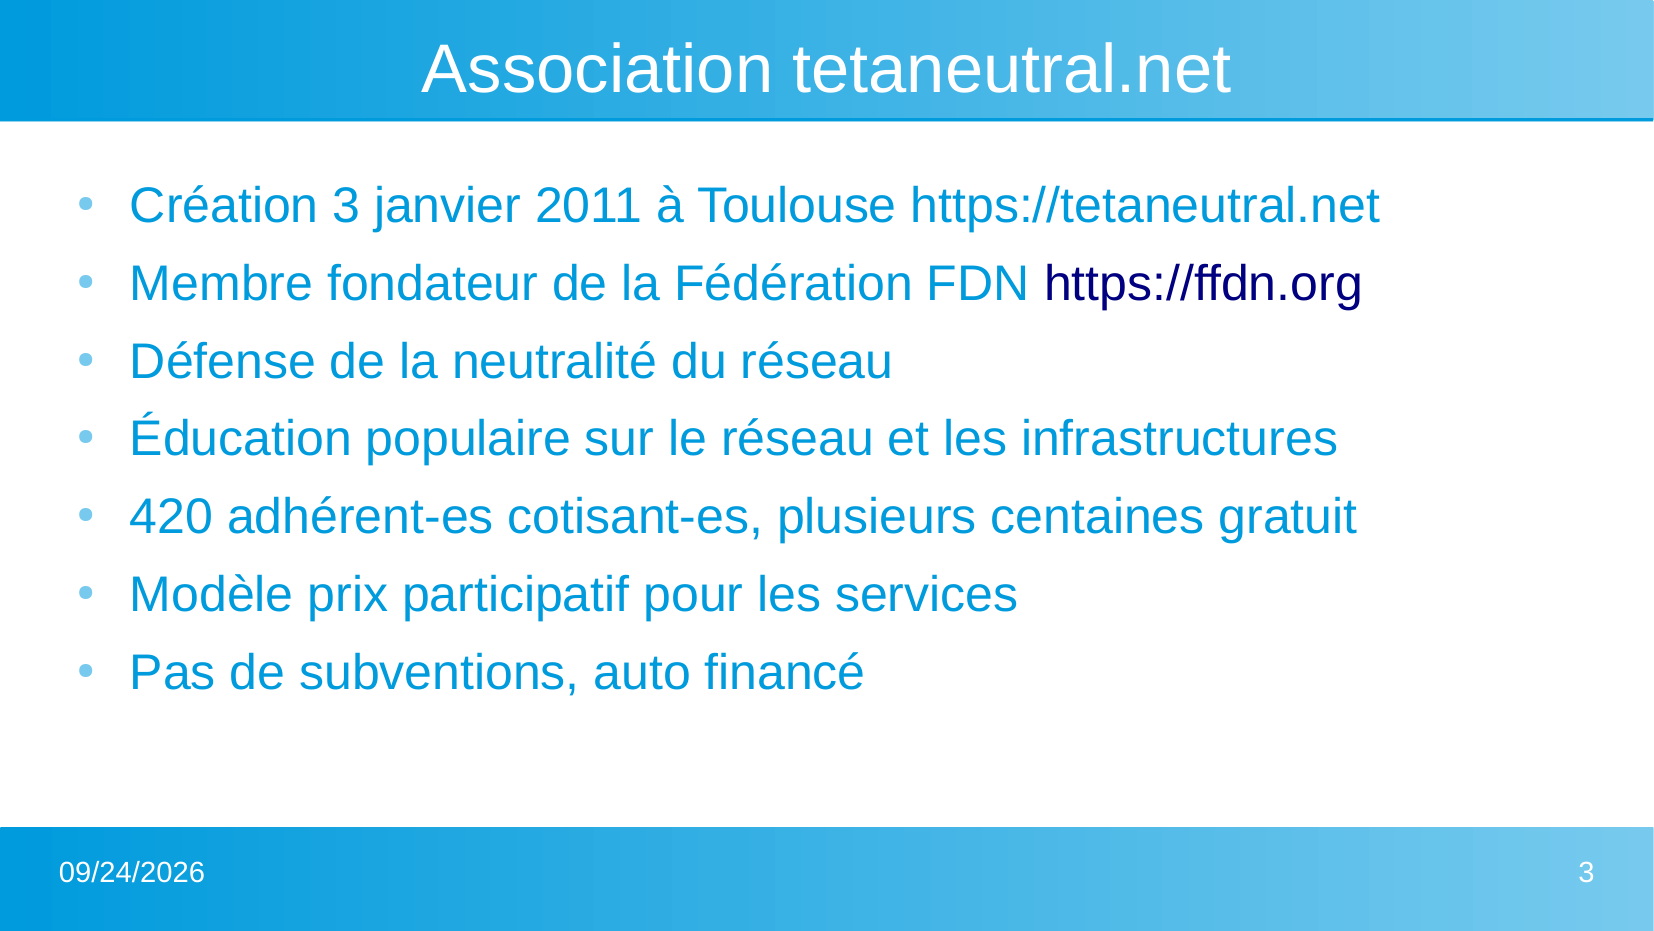

# Association tetaneutral.net
Création 3 janvier 2011 à Toulouse https://tetaneutral.net
Membre fondateur de la Fédération FDN https://ffdn.org
Défense de la neutralité du réseau
Éducation populaire sur le réseau et les infrastructures
420 adhérent-es cotisant-es, plusieurs centaines gratuit
Modèle prix participatif pour les services
Pas de subventions, auto financé
3